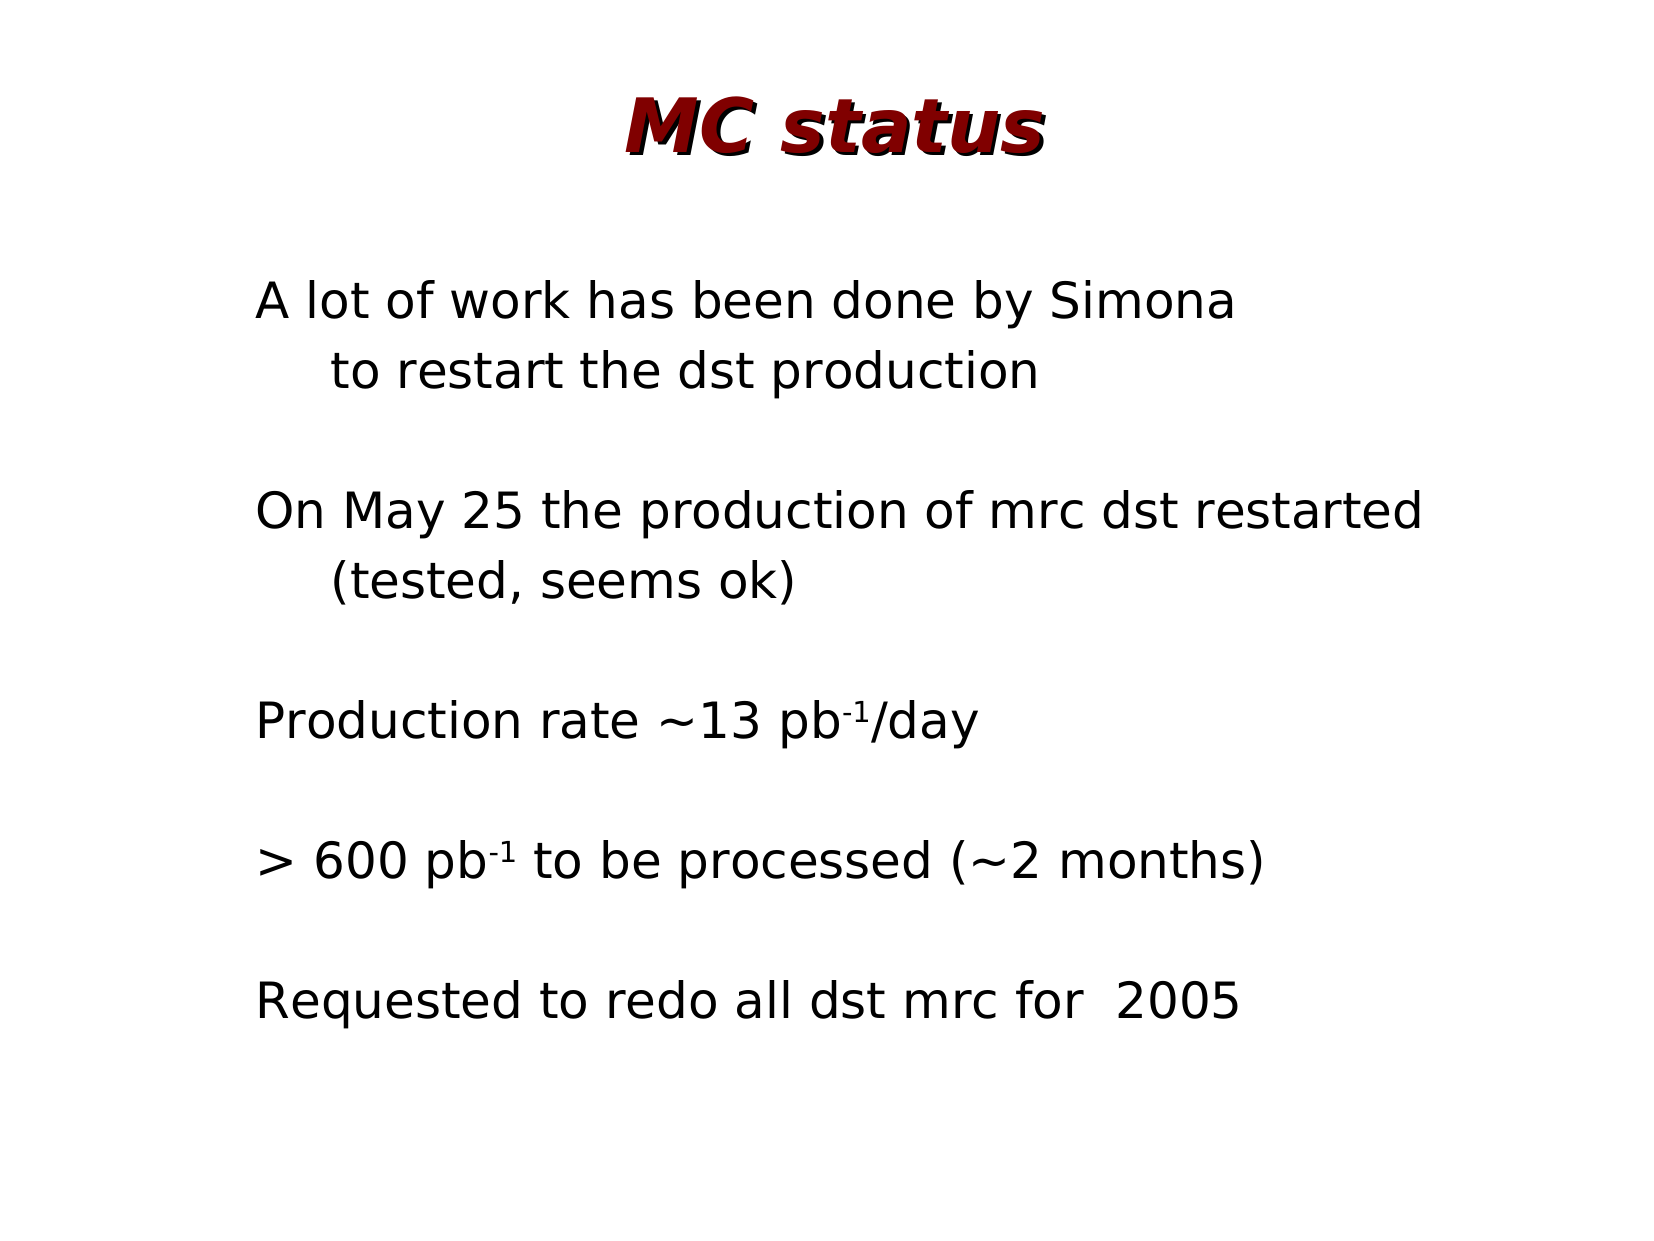

MC status
A lot of work has been done by Simona
	to restart the dst production
On May 25 the production of mrc dst restarted
	(tested, seems ok)
Production rate ~13 pb-1/day
> 600 pb-1 to be processed (~2 months)
Requested to redo all dst mrc for 2005